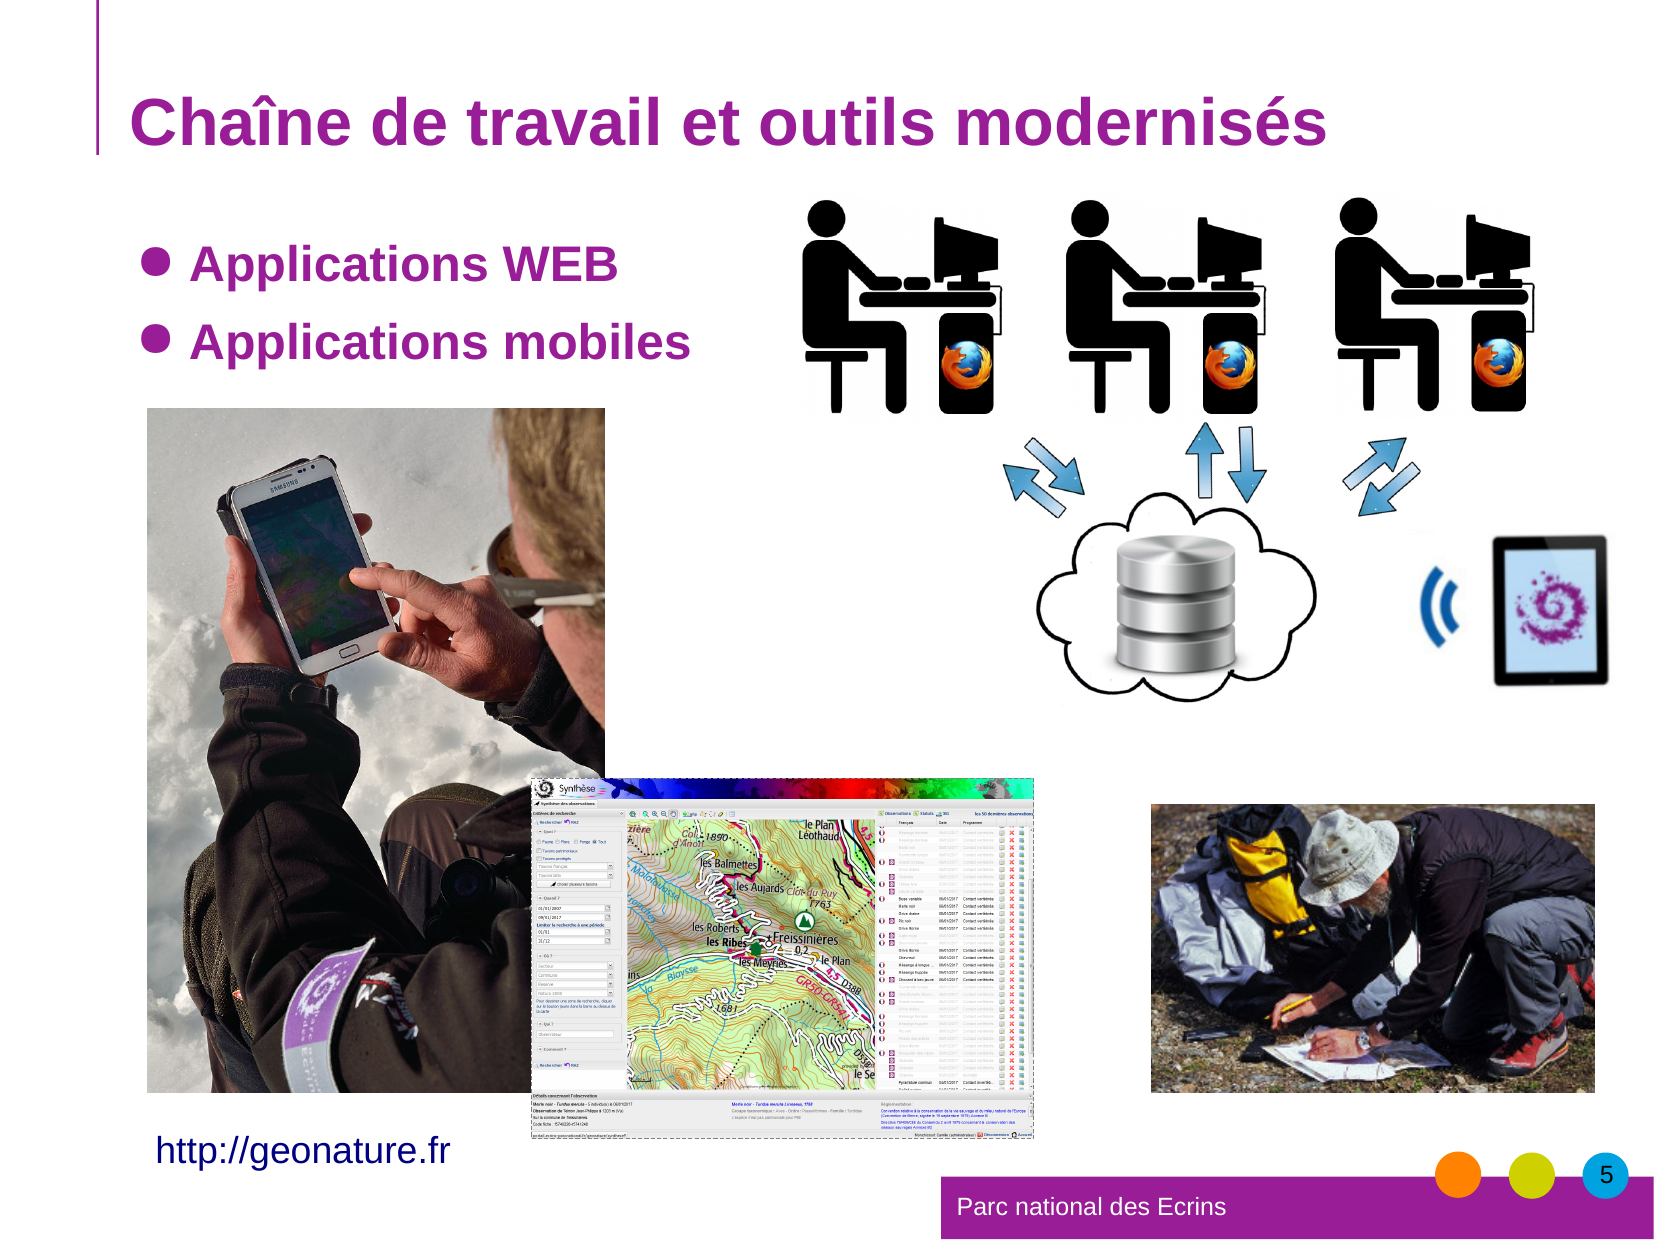

# Chaîne de travail et outils modernisés
Applications WEB
Applications mobiles
http://geonature.fr